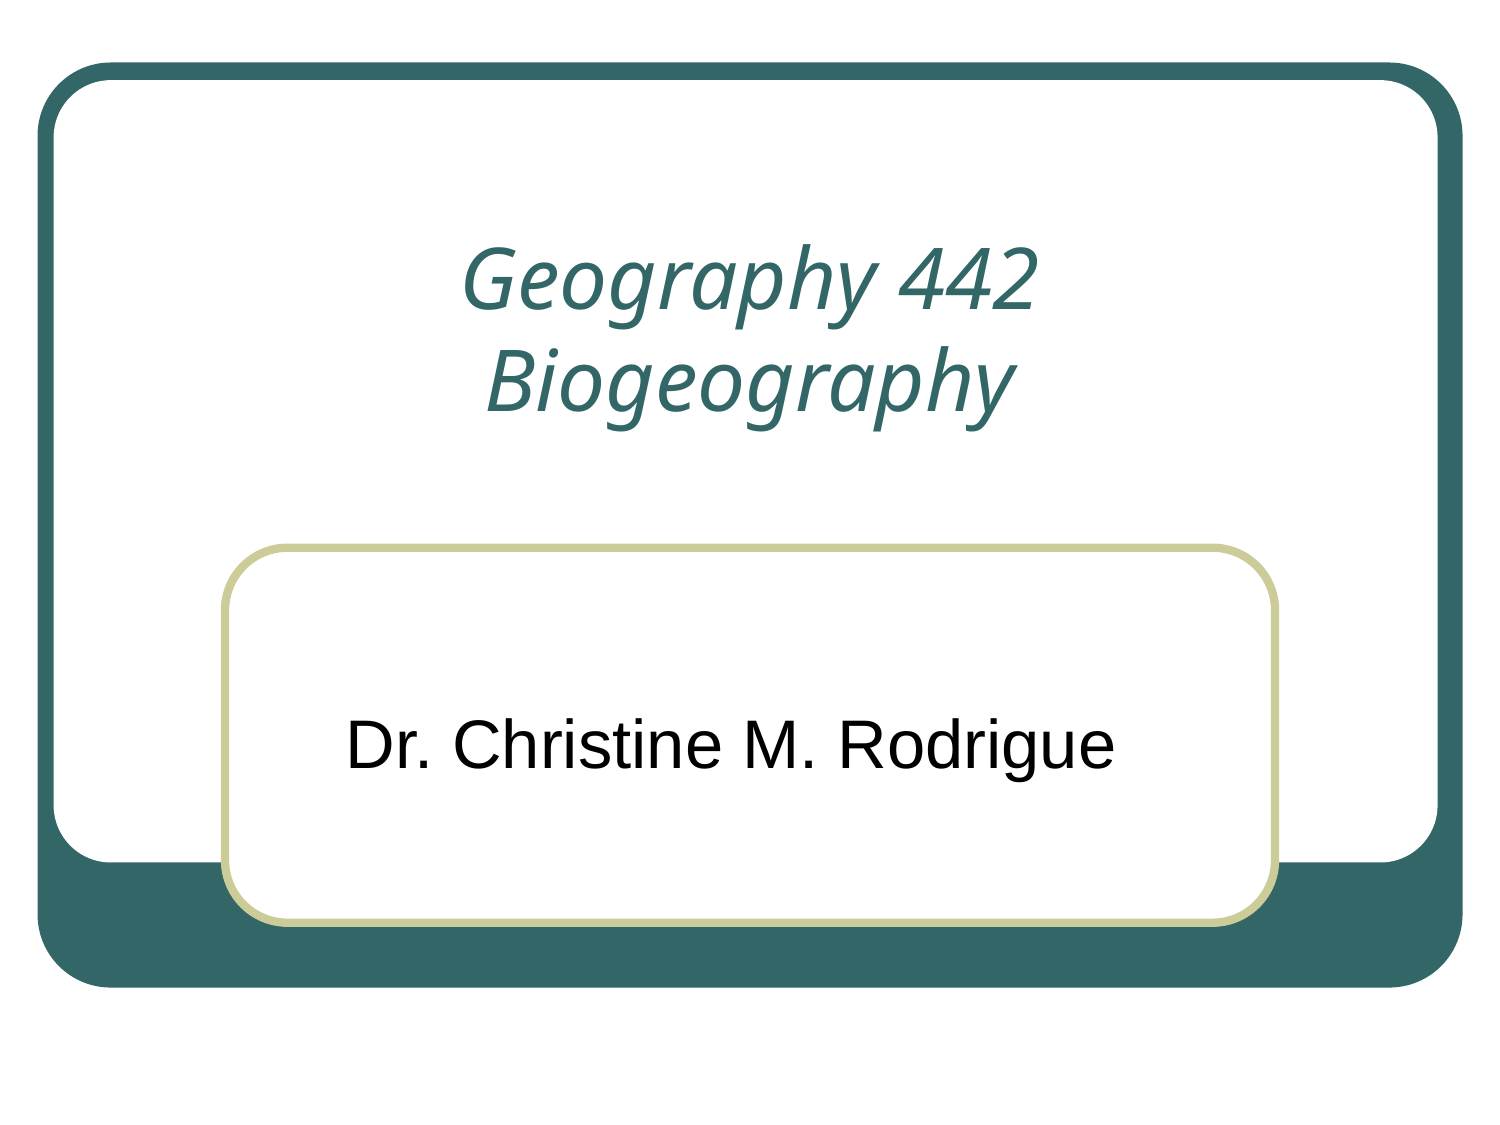

# Geography 442 Biogeography
Dr. Christine M. Rodrigue